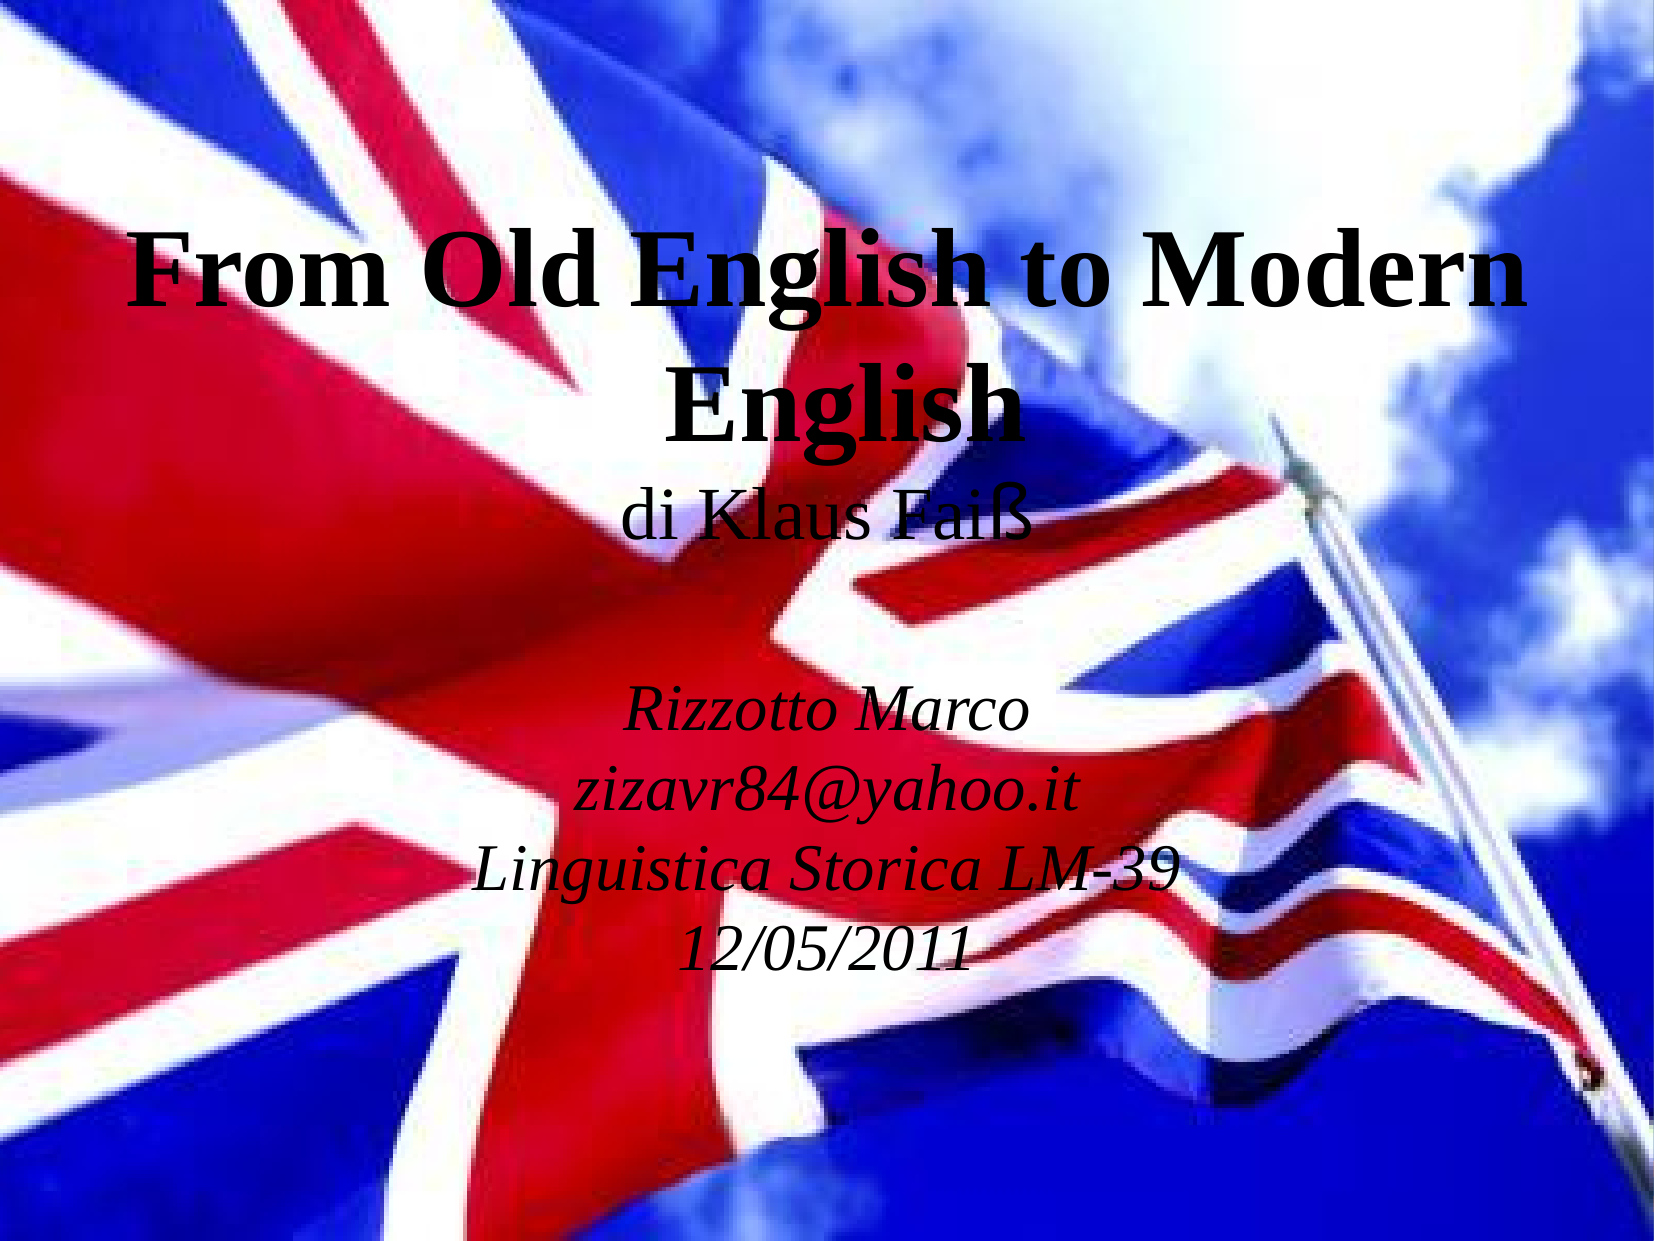

From Old English to Modern English
di Klaus Faiß
Rizzotto Marco
zizavr84@yahoo.it
Linguistica Storica LM-39
12/05/2011